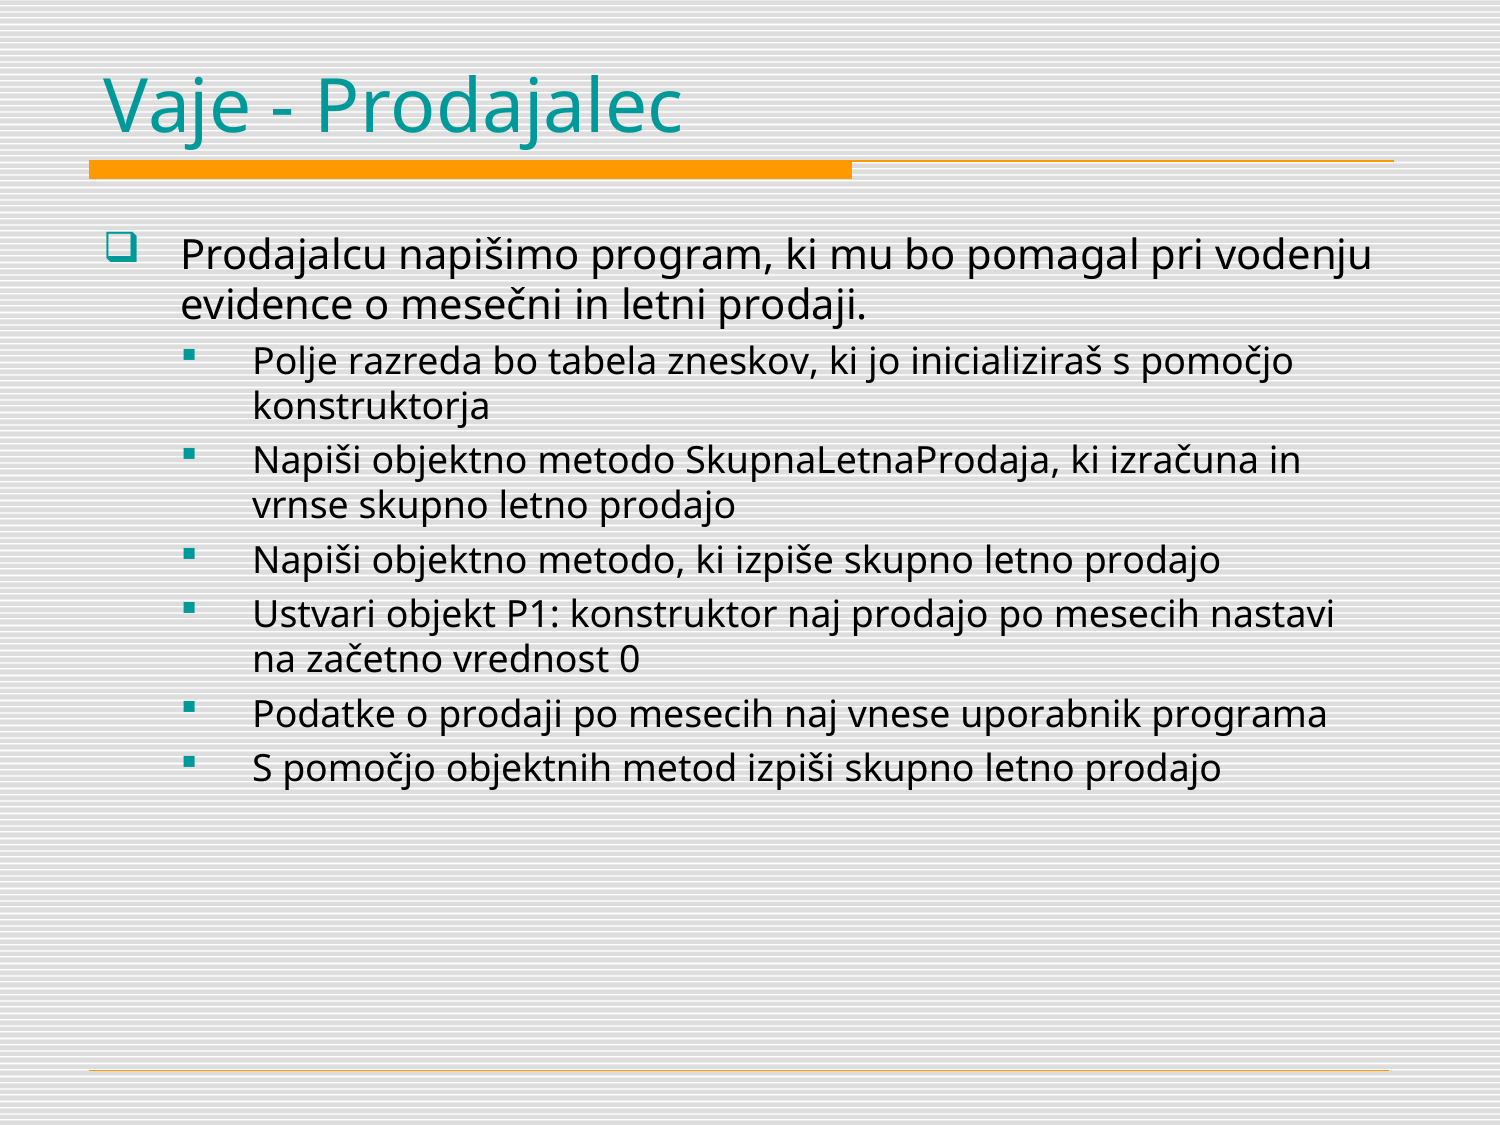

# Vaje - Prodajalec
Prodajalcu napišimo program, ki mu bo pomagal pri vodenju evidence o mesečni in letni prodaji.
Polje razreda bo tabela zneskov, ki jo inicializiraš s pomočjo konstruktorja
Napiši objektno metodo SkupnaLetnaProdaja, ki izračuna in vrnse skupno letno prodajo
Napiši objektno metodo, ki izpiše skupno letno prodajo
Ustvari objekt P1: konstruktor naj prodajo po mesecih nastavi na začetno vrednost 0
Podatke o prodaji po mesecih naj vnese uporabnik programa
S pomočjo objektnih metod izpiši skupno letno prodajo